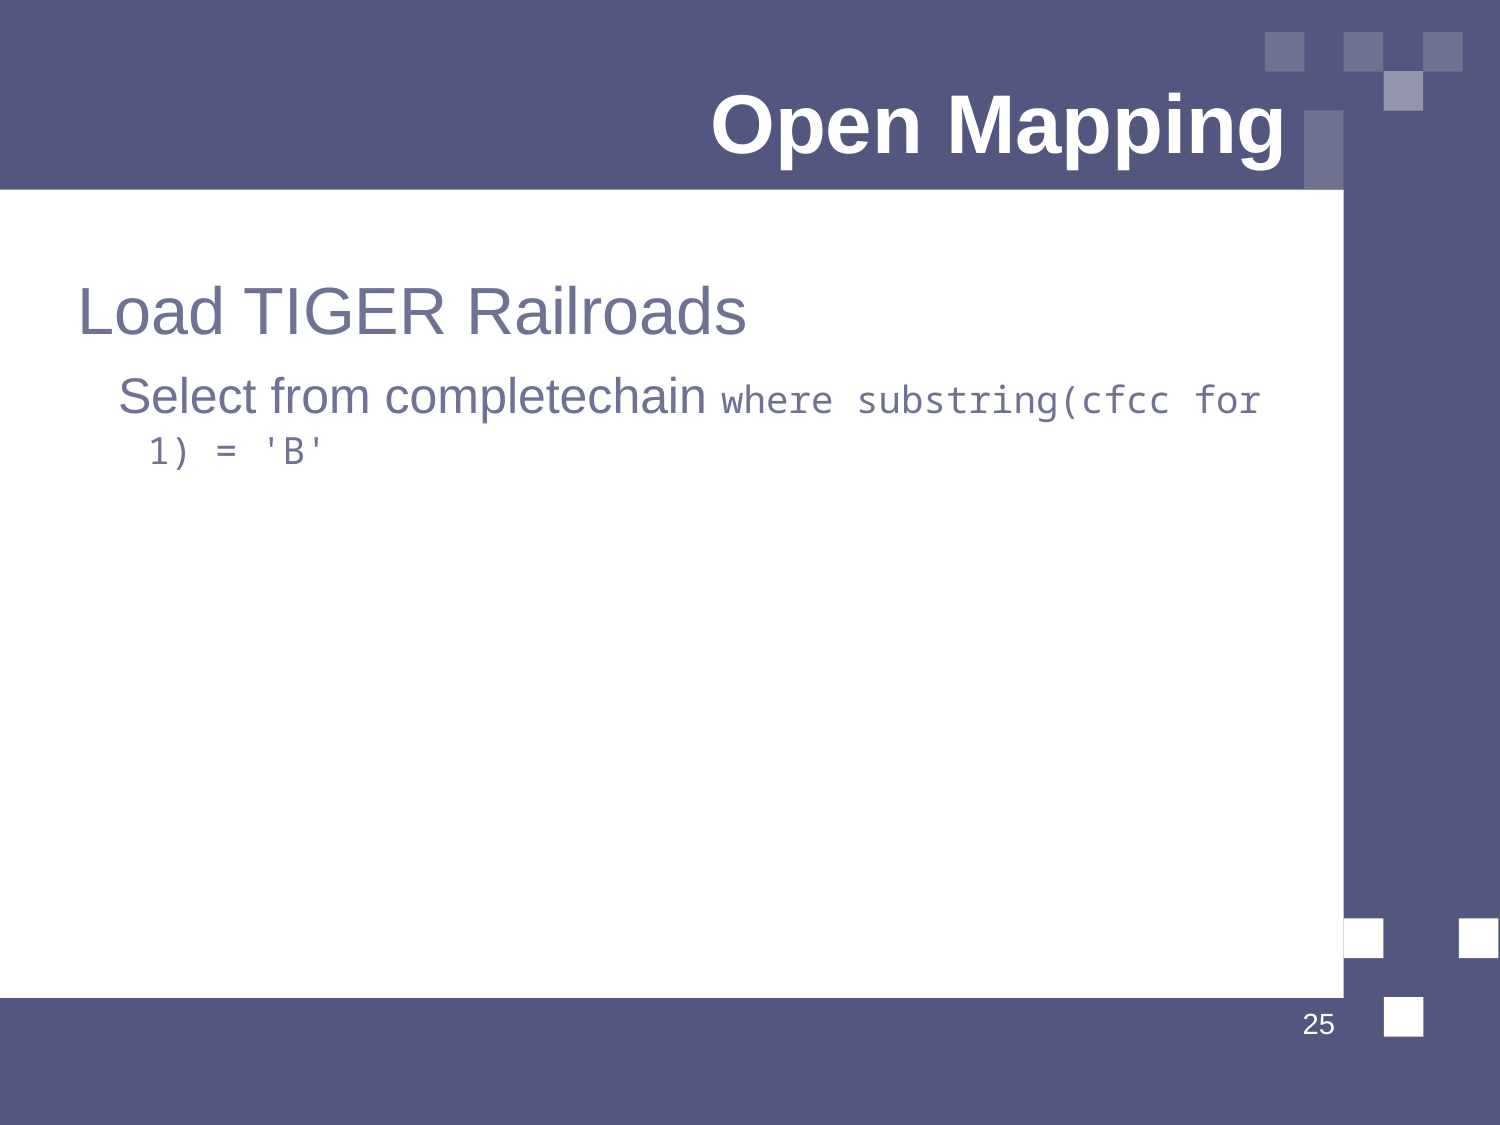

# Open Mapping
 Load TIGER Railroads
Select from completechain where substring(cfcc for 1) = 'B'
25